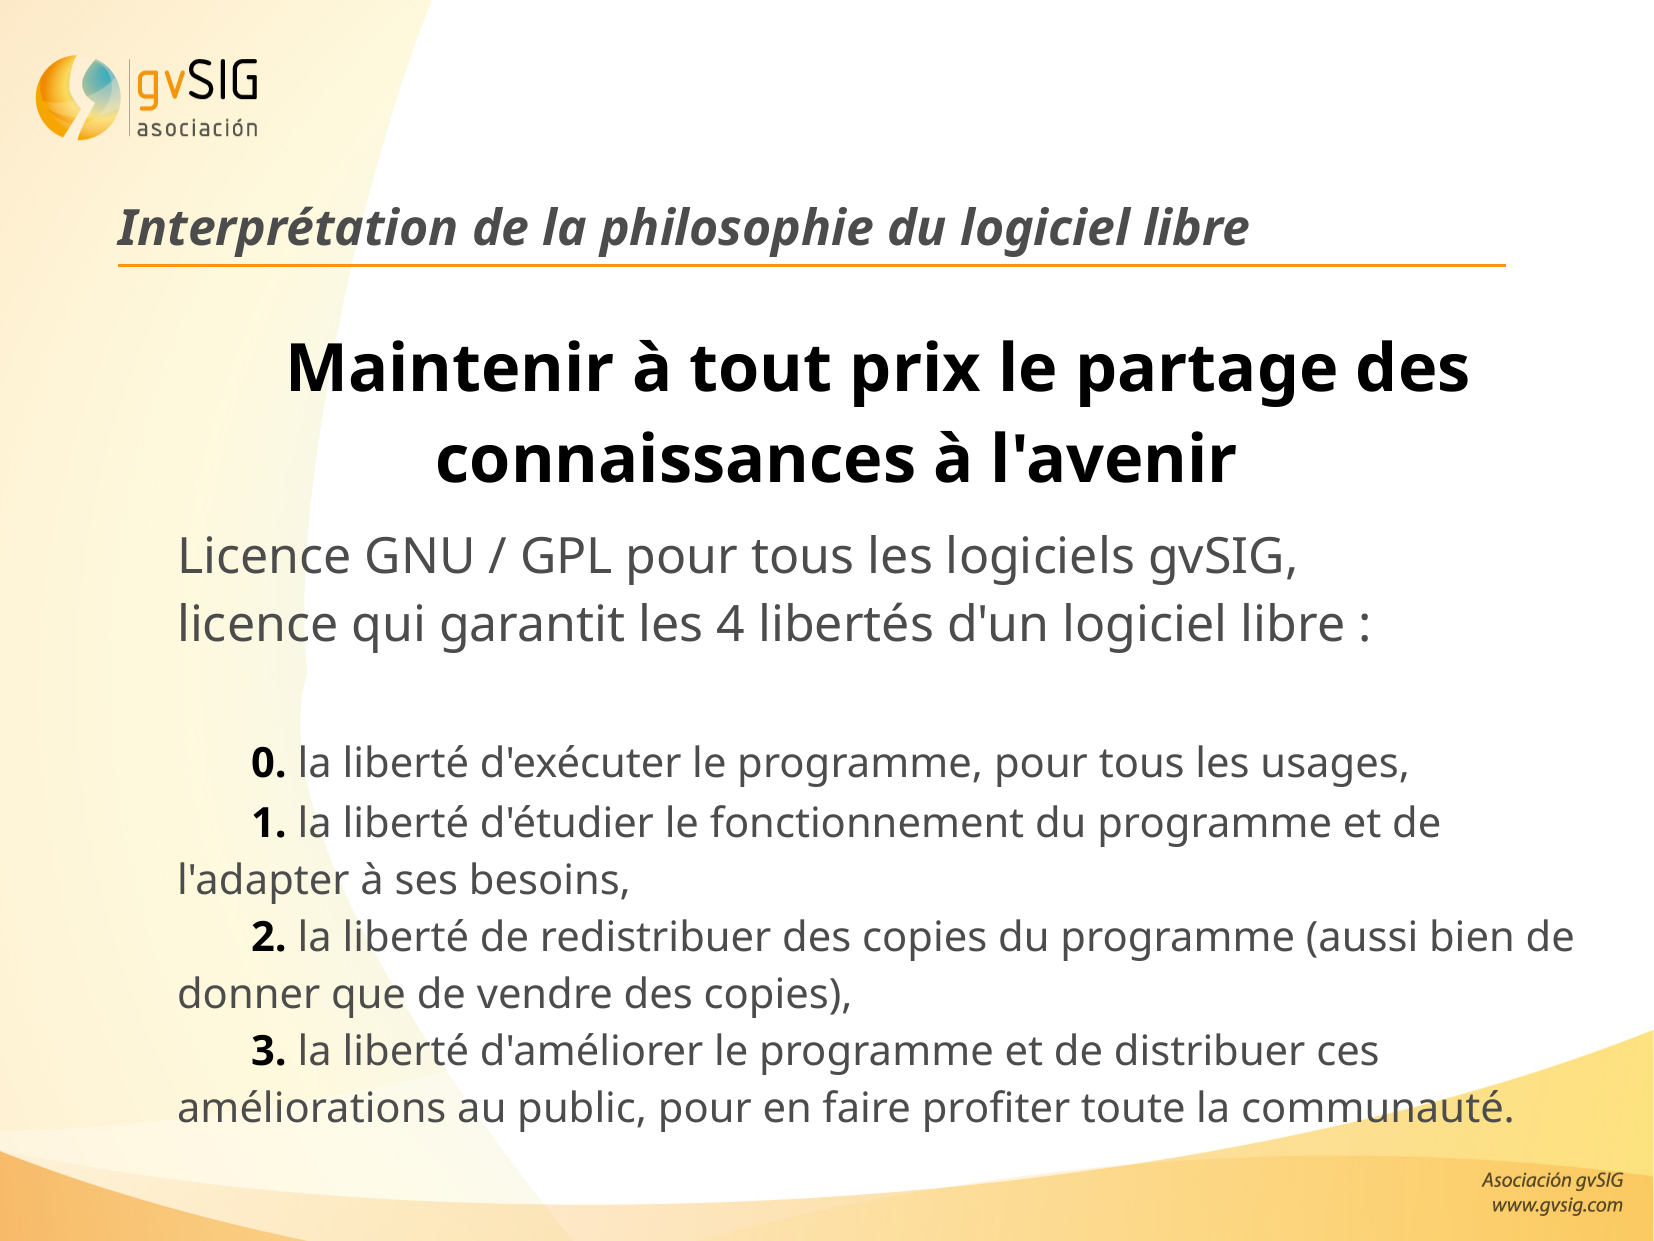

Interprétation de la philosophie du logiciel libre
# Maintenir à tout prix le partage des connaissances à l'avenir
Licence GNU / GPL pour tous les logiciels gvSIG,
licence qui garantit les 4 libertés d'un logiciel libre :
	0. la liberté d'exécuter le programme, pour tous les usages,
	1. la liberté d'étudier le fonctionnement du programme et de l'adapter à ses besoins,
	2. la liberté de redistribuer des copies du programme (aussi bien de donner que de vendre des copies),
	3. la liberté d'améliorer le programme et de distribuer ces améliorations au public, pour en faire profiter toute la communauté.